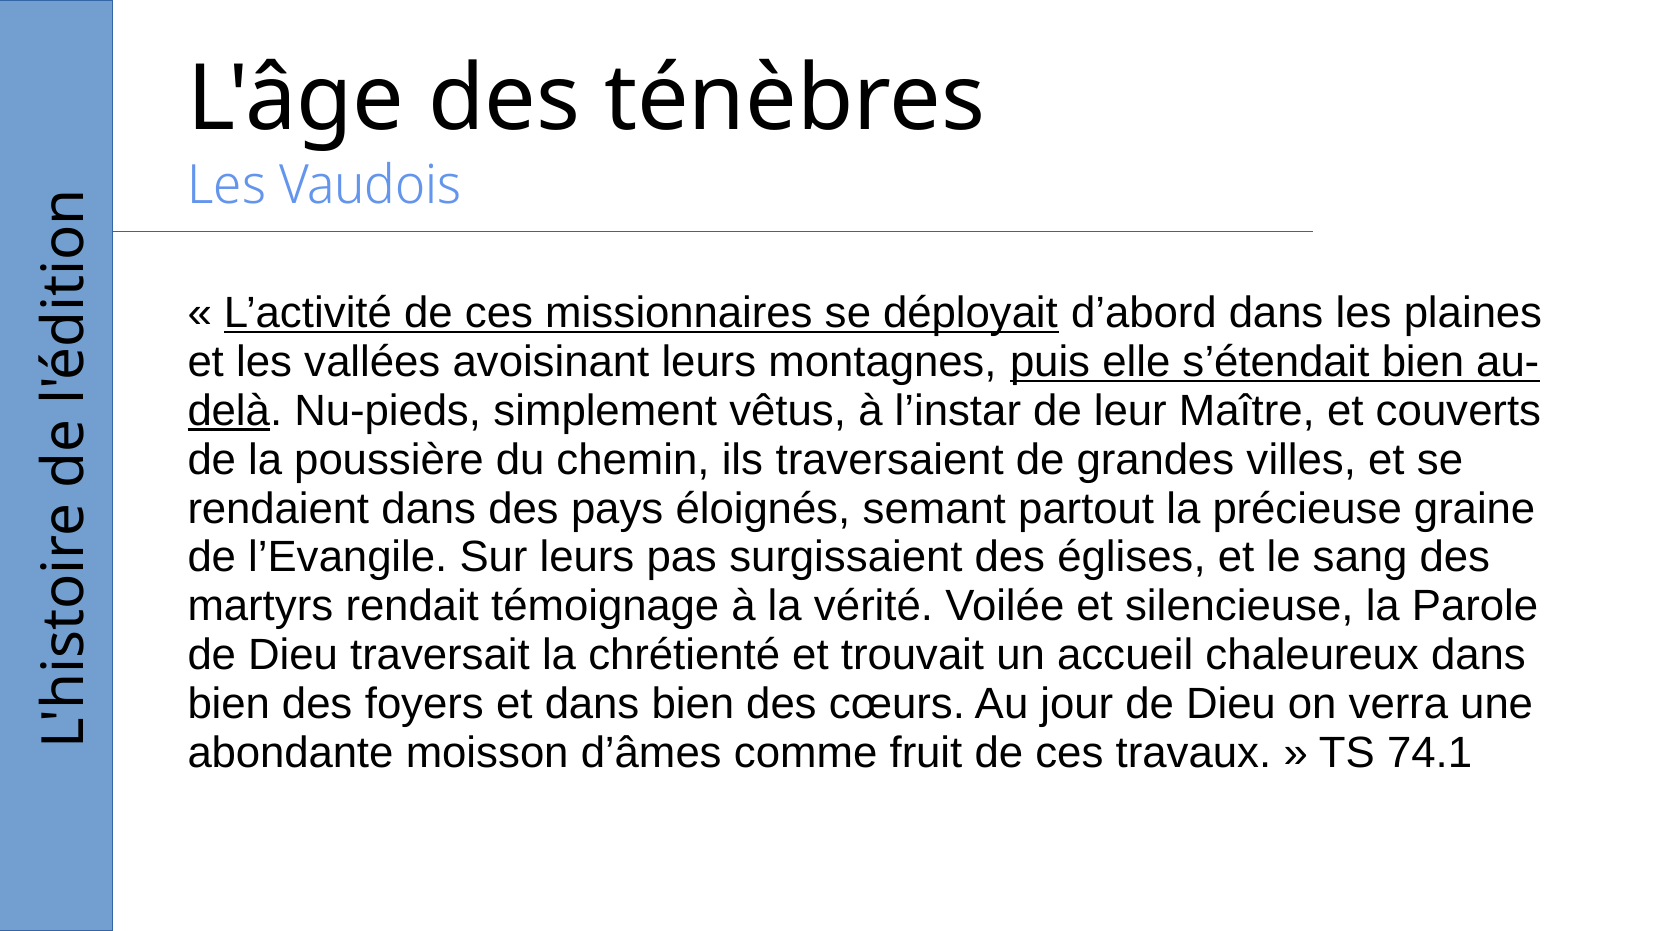

# L'âge des ténèbres
Les Vaudois
« L’activité de ces missionnaires se déployait d’abord dans les plaines et les vallées avoisinant leurs montagnes, puis elle s’étendait bien au-delà. Nu-pieds, simplement vêtus, à l’instar de leur Maître, et couverts de la poussière du chemin, ils traversaient de grandes villes, et se rendaient dans des pays éloignés, semant partout la précieuse graine de l’Evangile. Sur leurs pas surgissaient des églises, et le sang des martyrs rendait témoignage à la vérité. Voilée et silencieuse, la Parole de Dieu traversait la chrétienté et trouvait un accueil chaleureux dans bien des foyers et dans bien des cœurs. Au jour de Dieu on verra une abondante moisson d’âmes comme fruit de ces travaux. » TS 74.1
L'histoire de l'édition